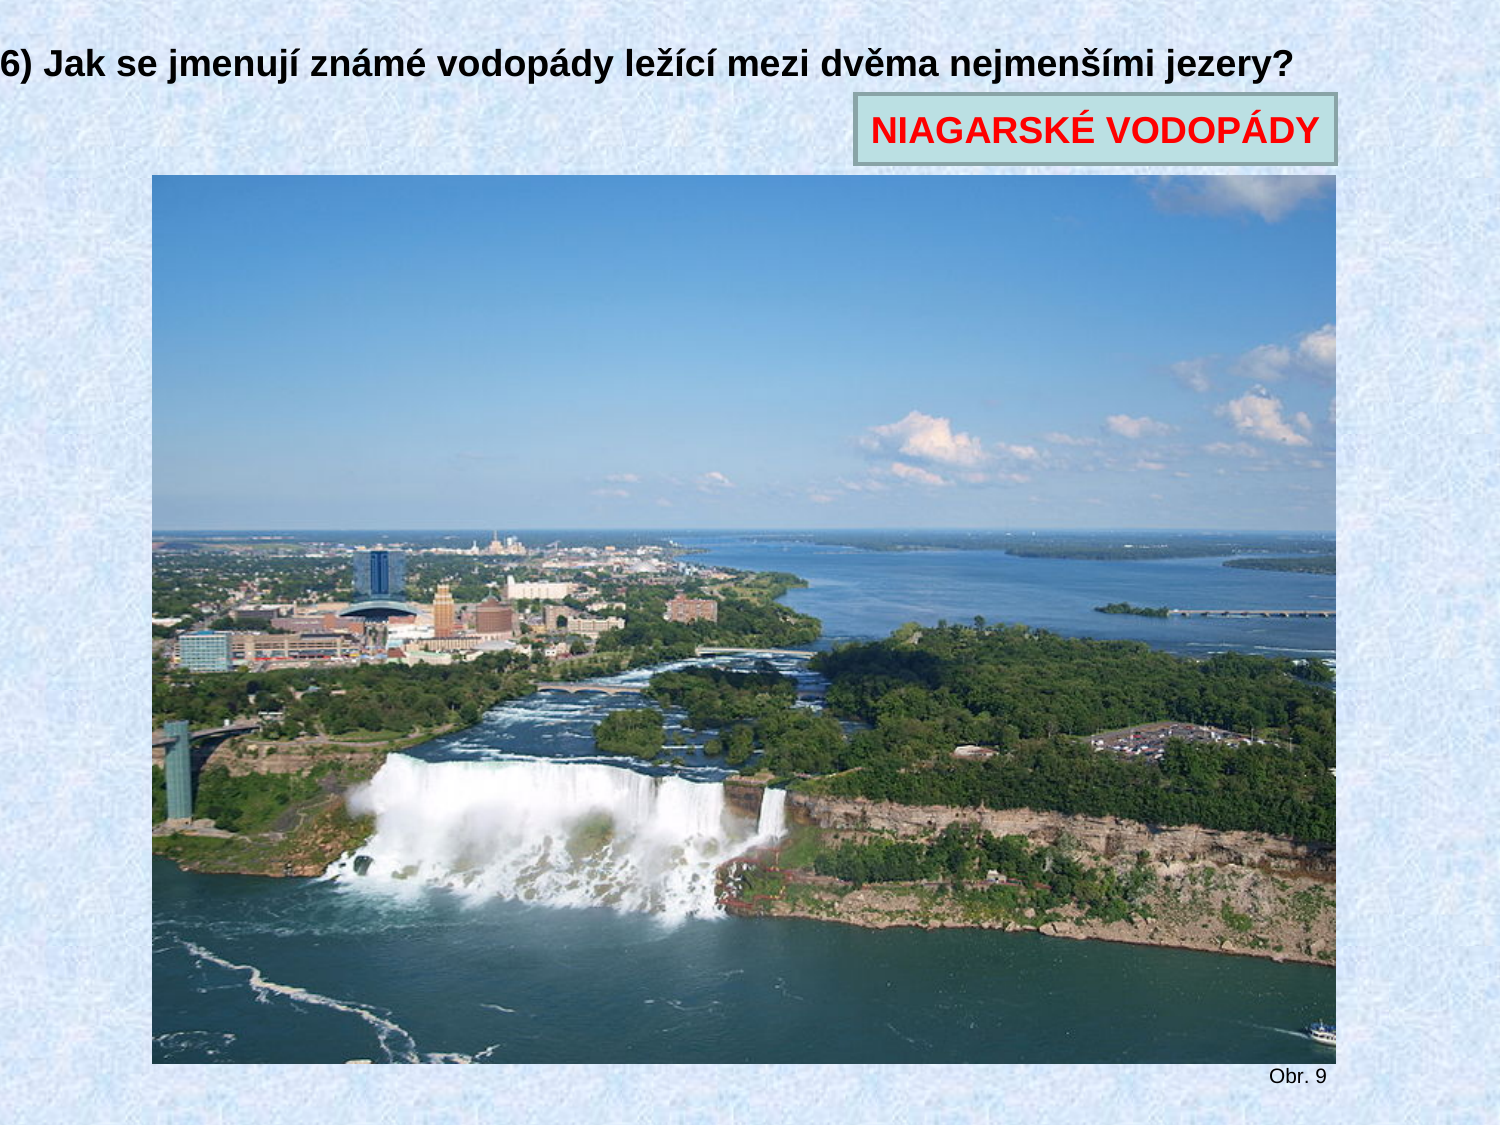

6) Jak se jmenují známé vodopády ležící mezi dvěma nejmenšími jezery?
NIAGARSKÉ VODOPÁDY
Obr. 9